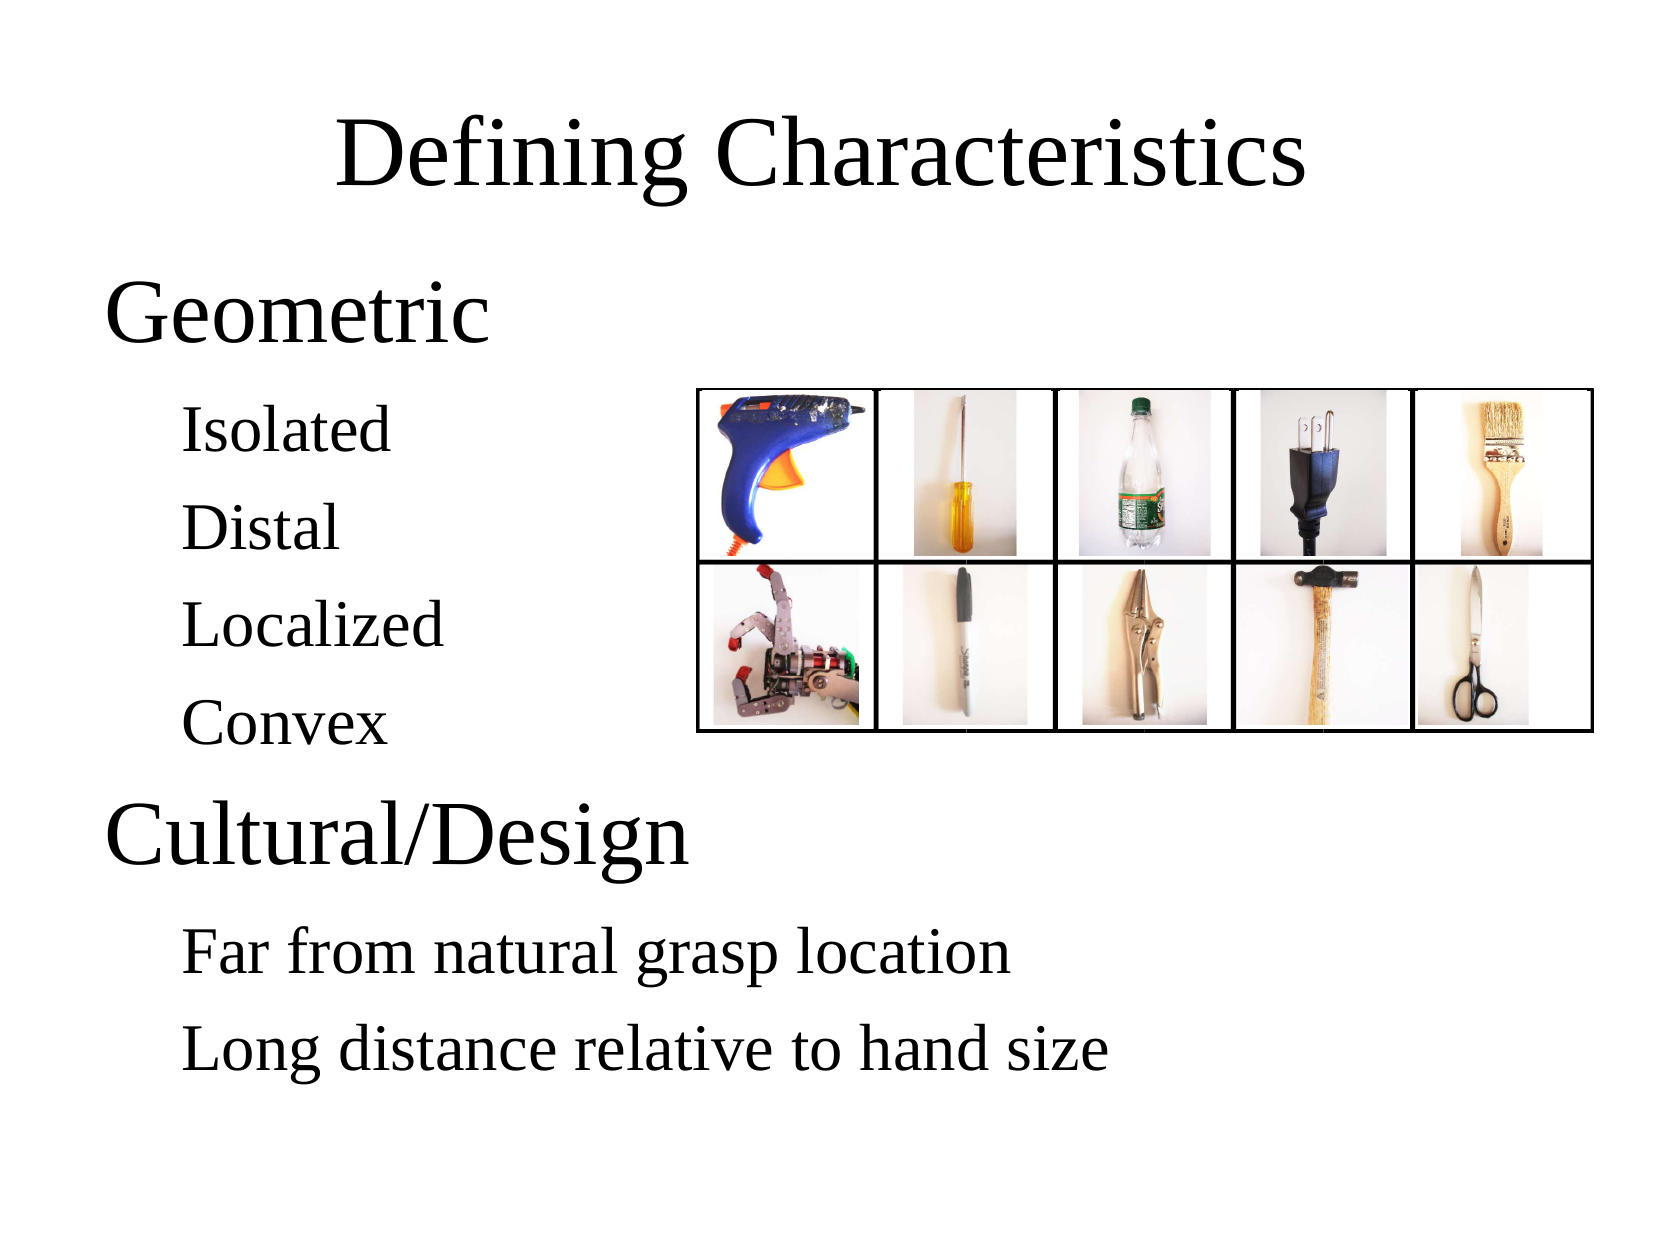

# Defining Characteristics
Geometric
Isolated
Distal
Localized
Convex
Cultural/Design
Far from natural grasp location
Long distance relative to hand size